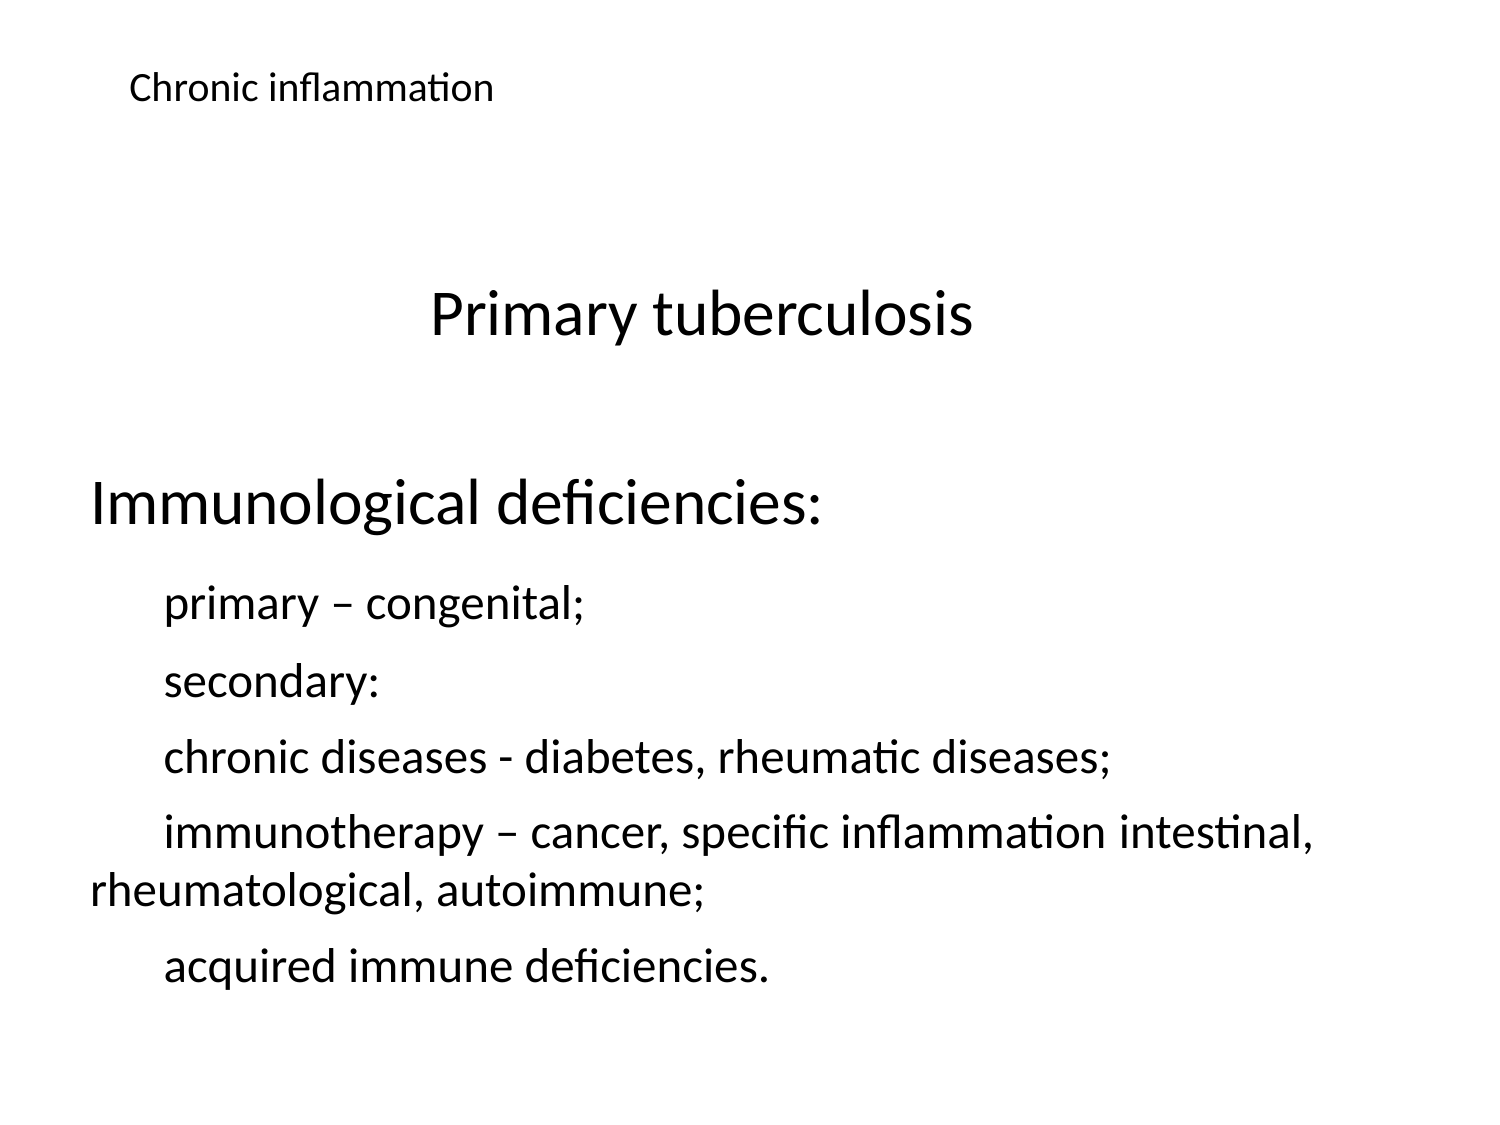

# Chronic inflammation
Primary tuberculosis
Immunological deficiencies:
	primary – congenital;
	secondary:
		chronic diseases - diabetes, rheumatic diseases;
		immunotherapy – cancer, specific inflammation			intestinal, rheumatological, autoimmune;
		acquired immune deficiencies.